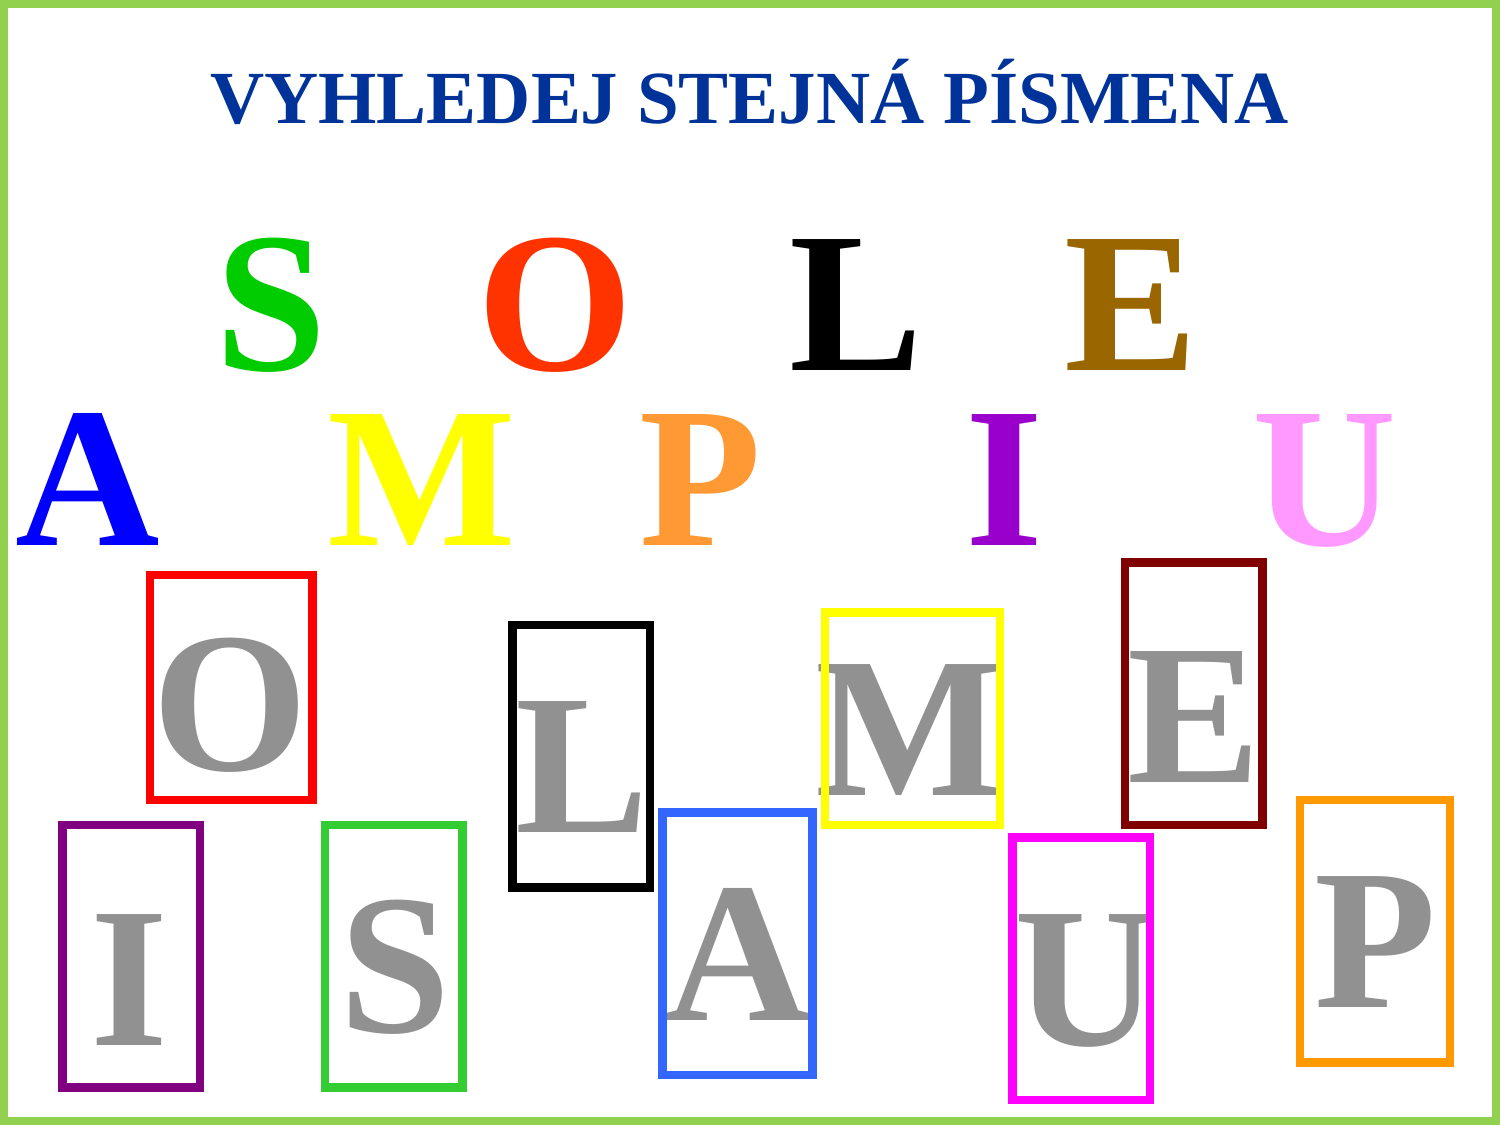

# VYHLEDEJ STEJNÁ PÍSMENA
S
O
L
E
A
M
P
I
U
O
E
M
L
P
A
S
I
U